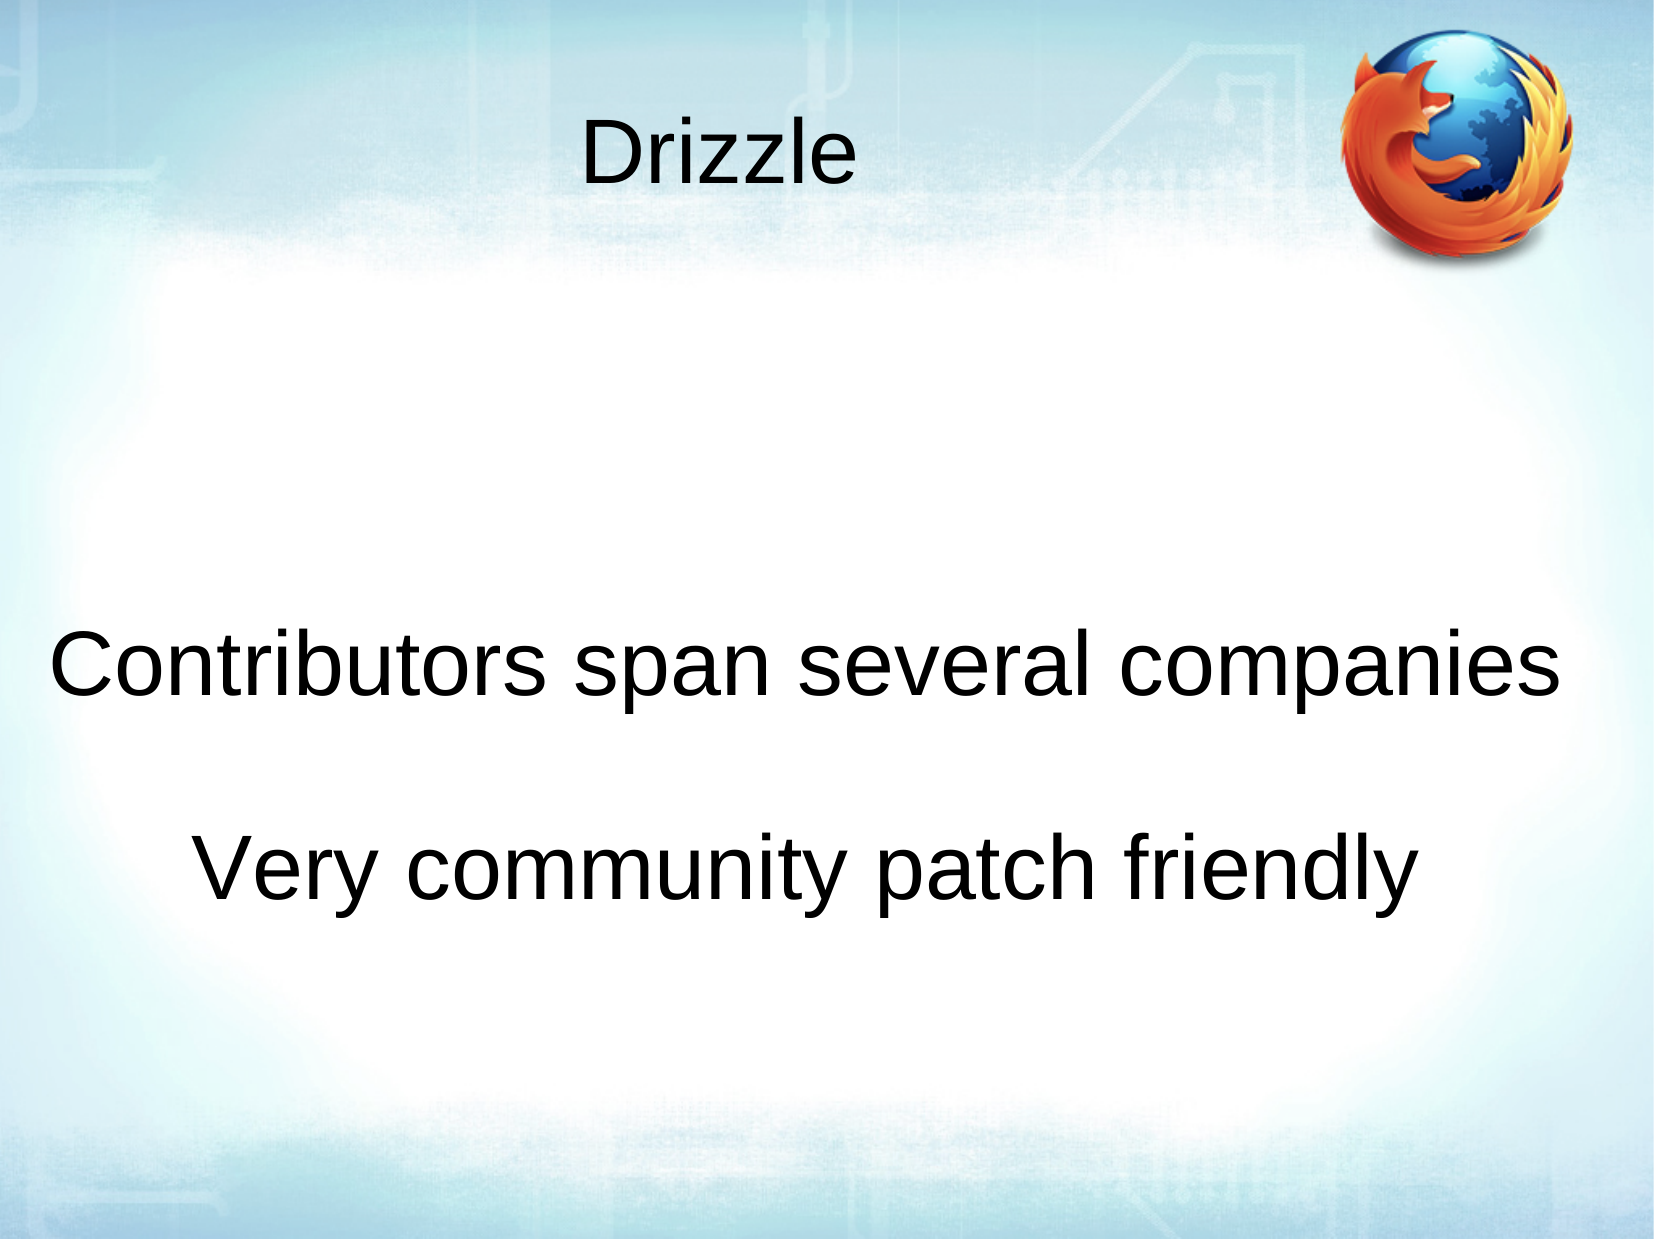

# Drizzle
Contributors span several companies
Very community patch friendly